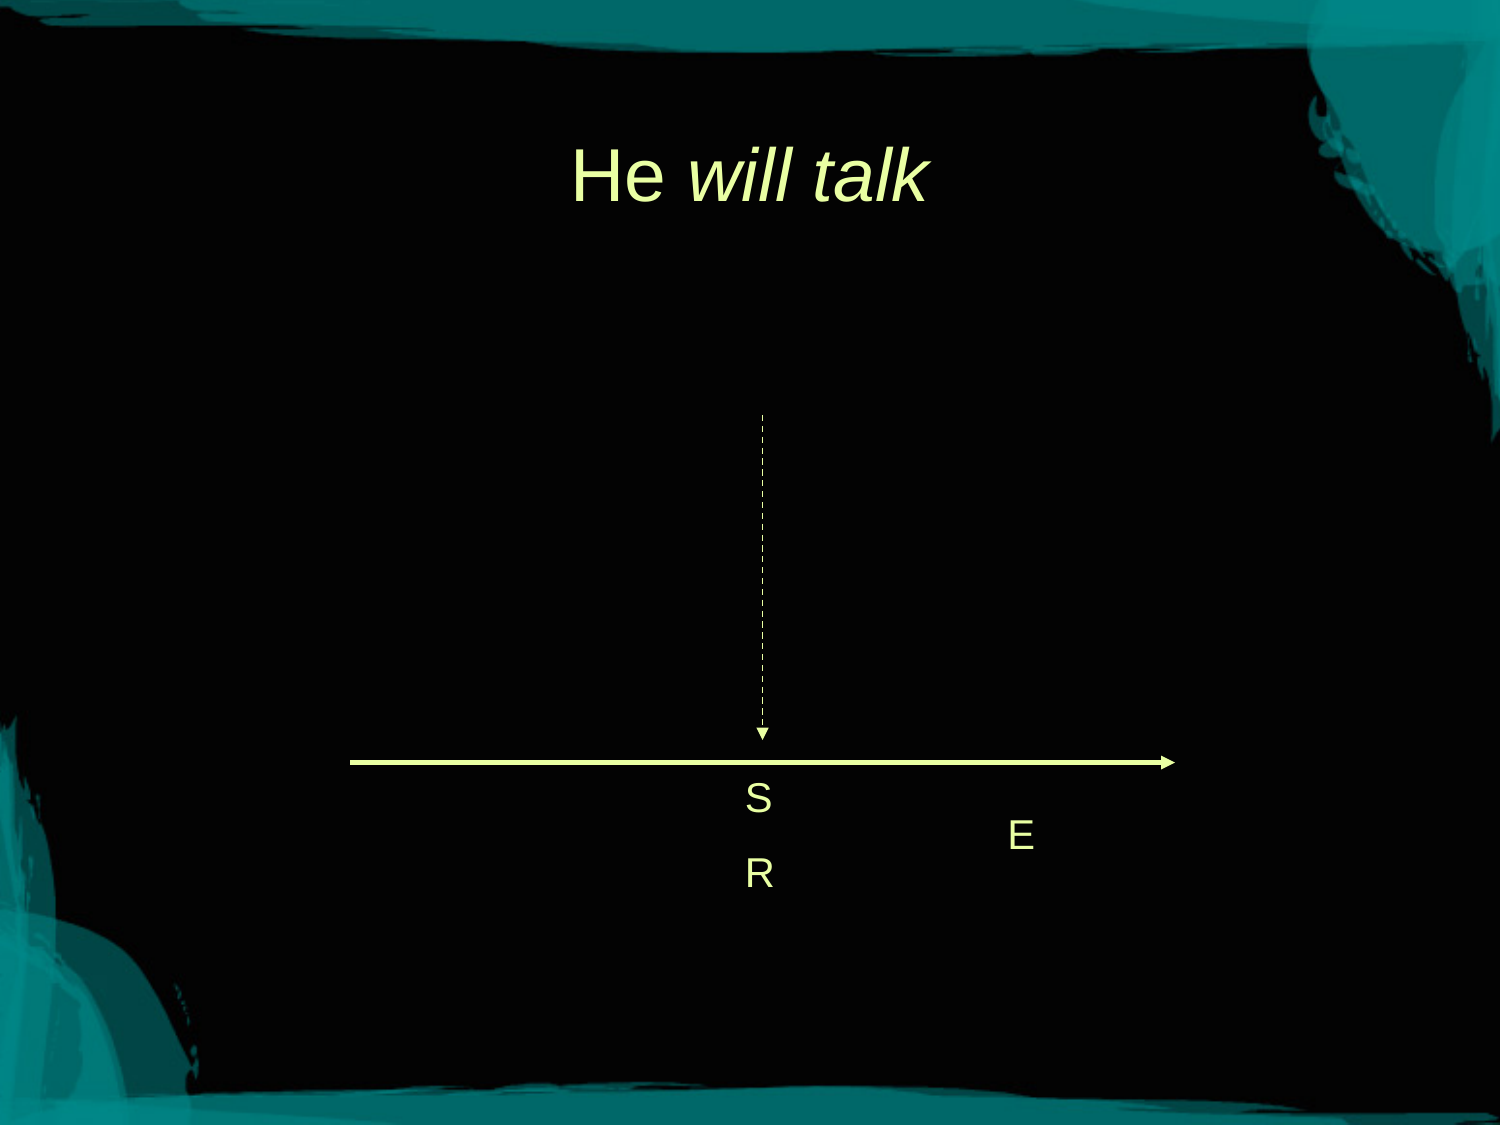

# He will talk
S
E
R